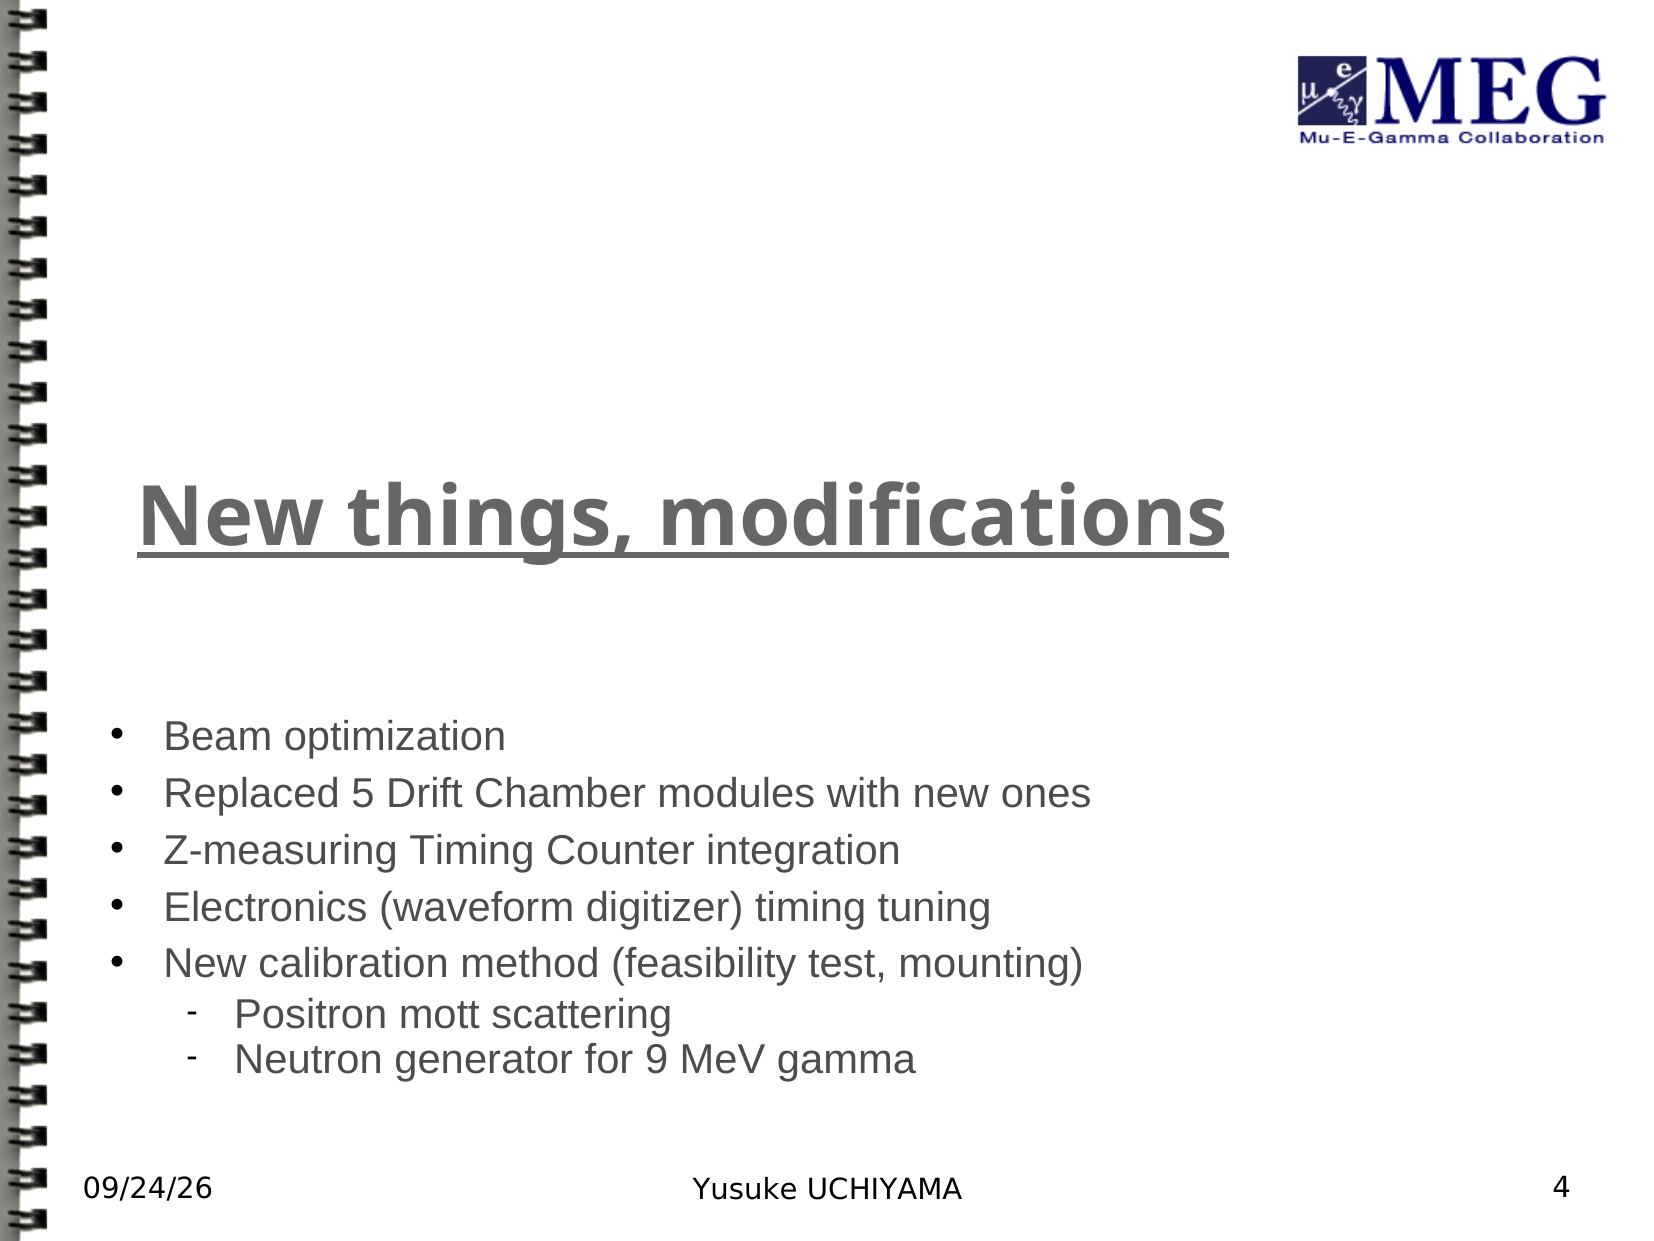

# New things, modifications
Beam optimization
Replaced 5 Drift Chamber modules with new ones
Z-measuring Timing Counter integration
Electronics (waveform digitizer) timing tuning
New calibration method (feasibility test, mounting)
Positron mott scattering
Neutron generator for 9 MeV gamma
4
Yusuke UCHIYAMA